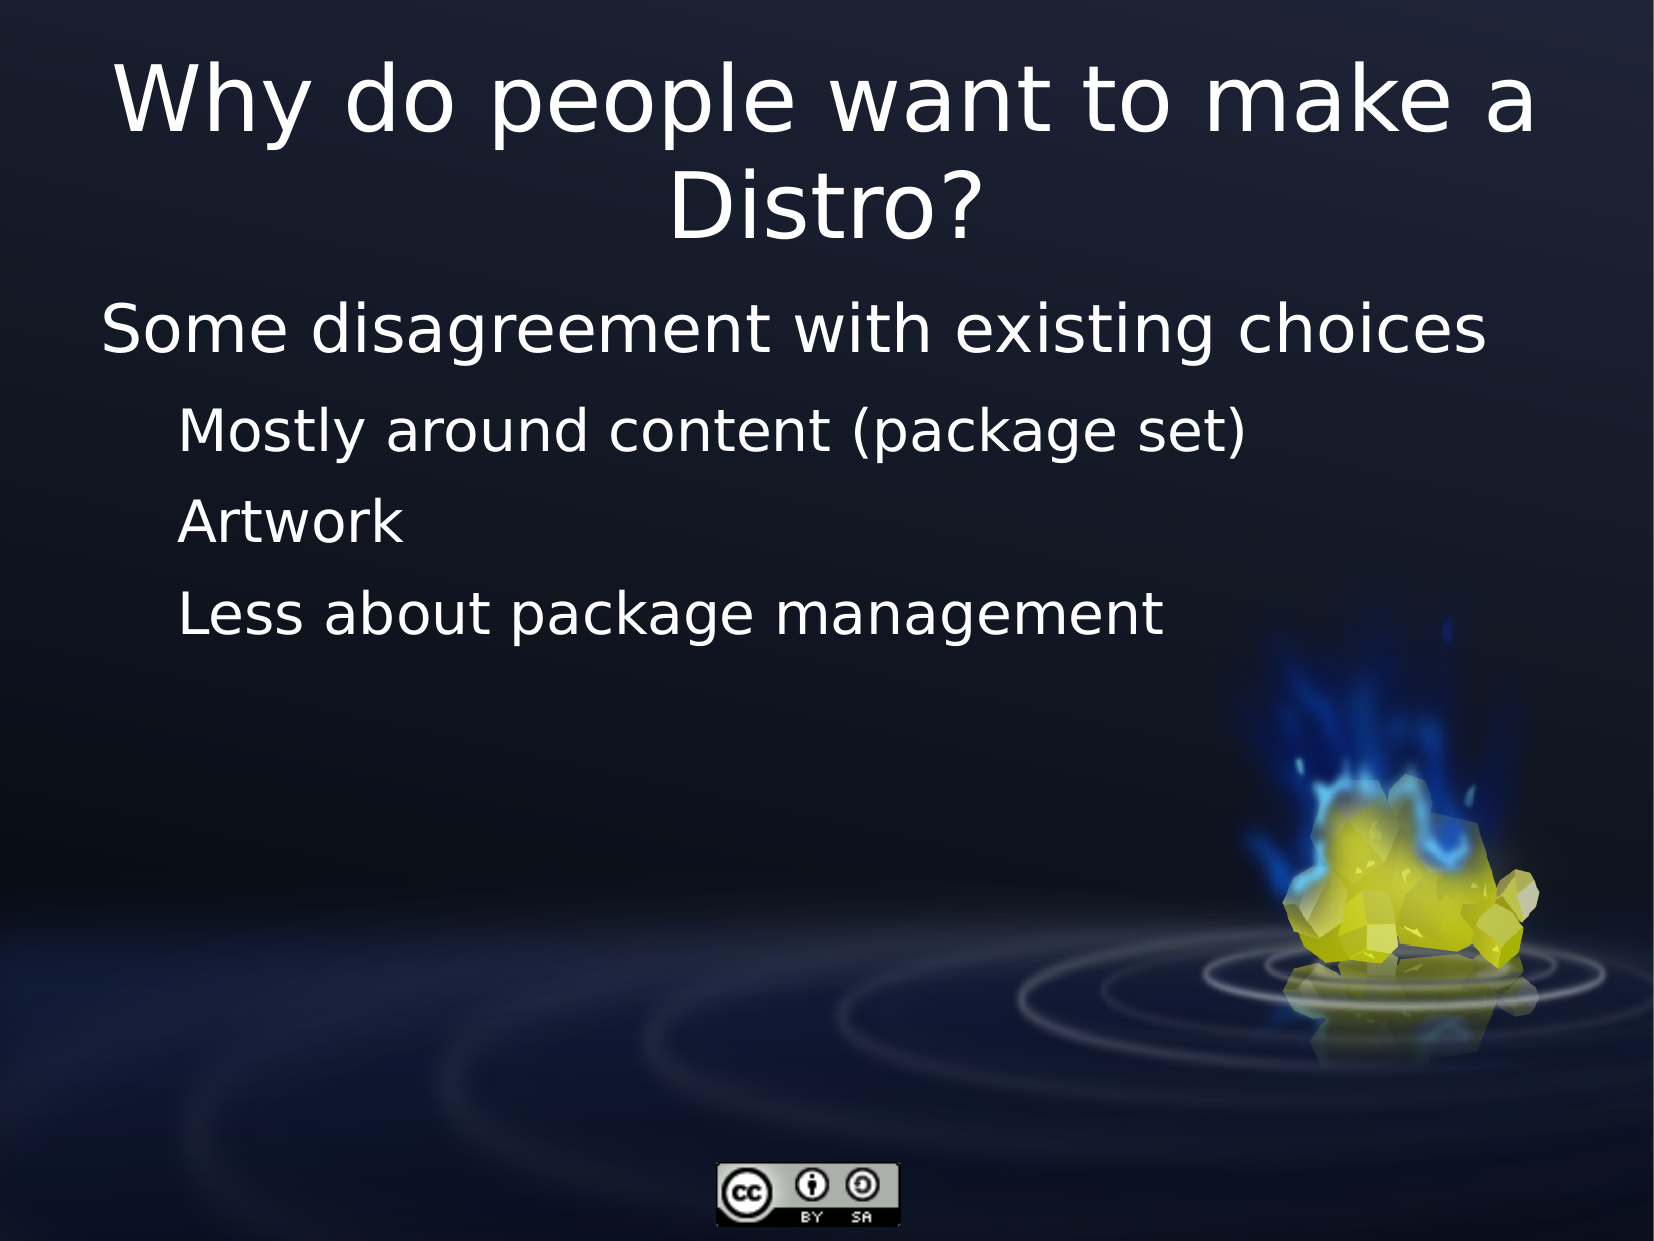

# Why do people want to make a Distro?
Some disagreement with existing choices
Mostly around content (package set)
Artwork
Less about package management